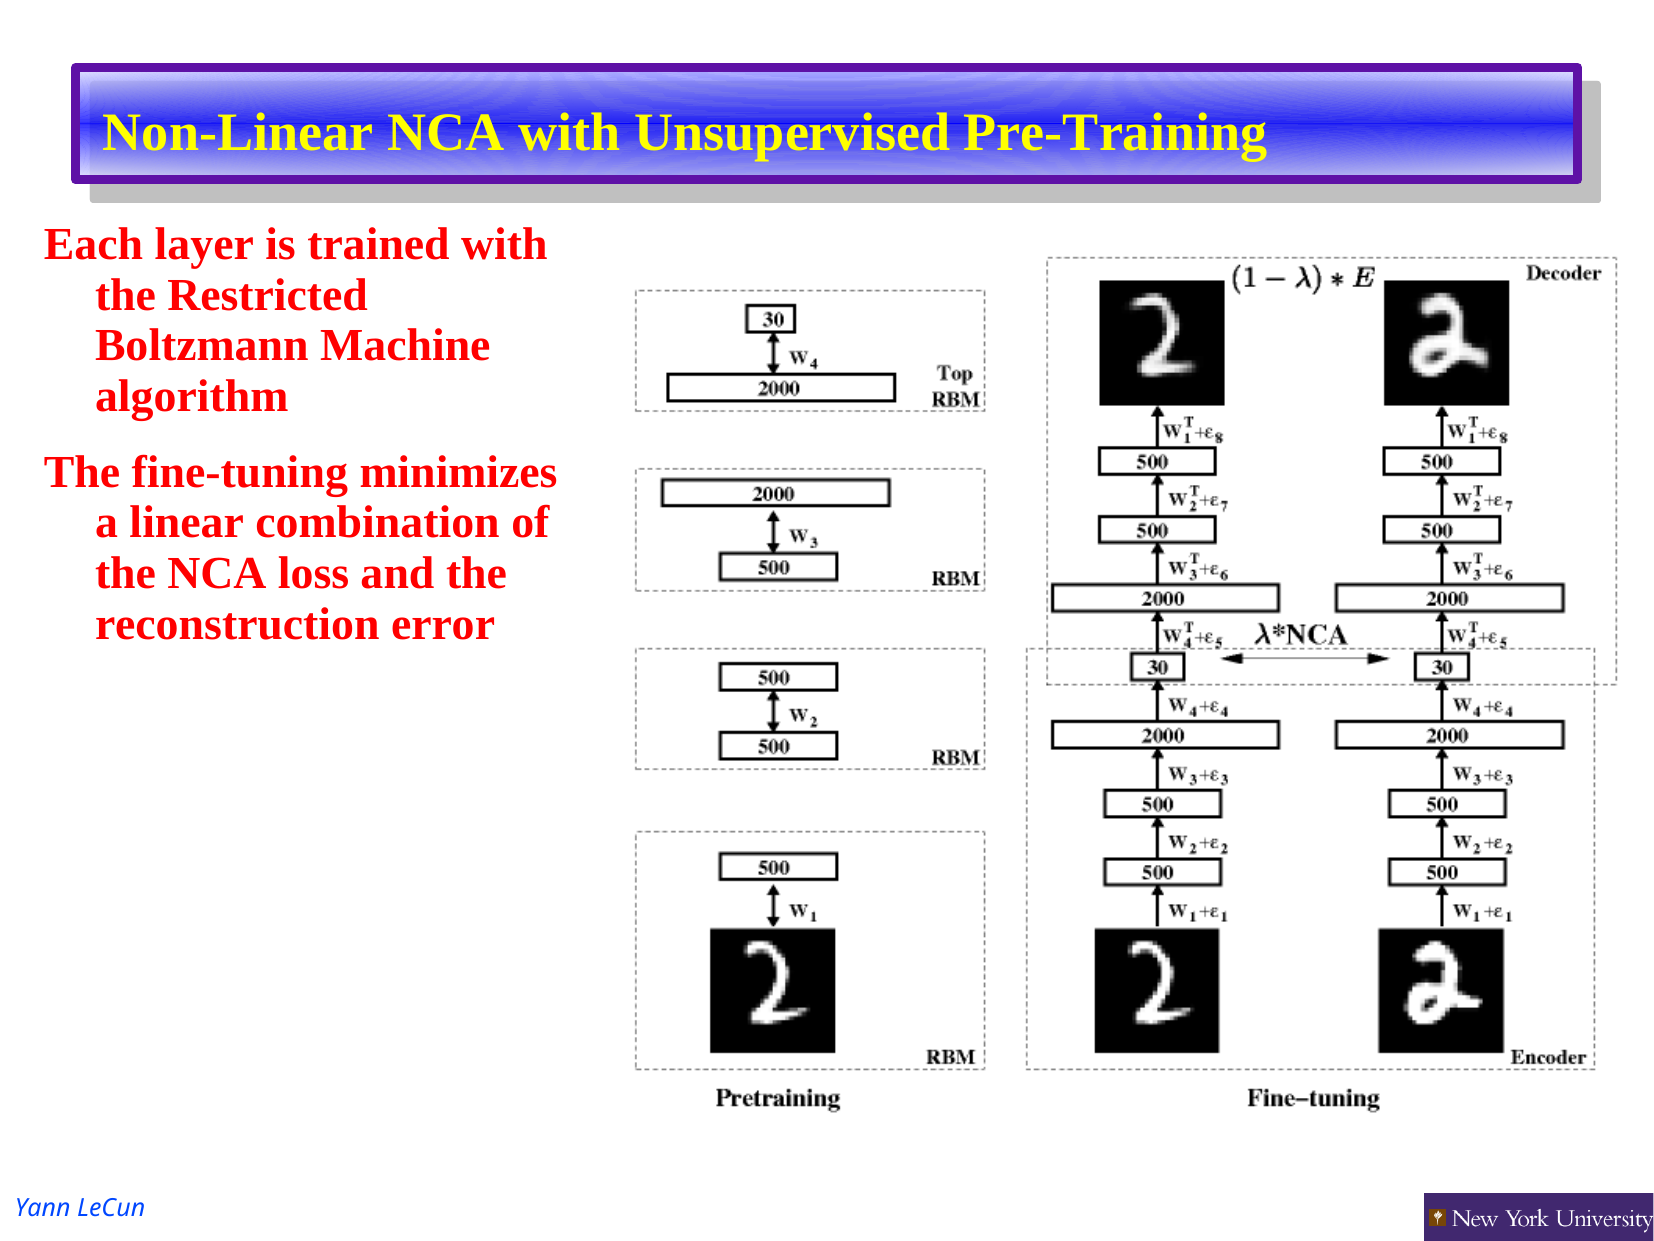

# Non-Linear NCA with Unsupervised Pre-Training
Each layer is trained with the Restricted Boltzmann Machine algorithm
The fine-tuning minimizes a linear combination of the NCA loss and the reconstruction error